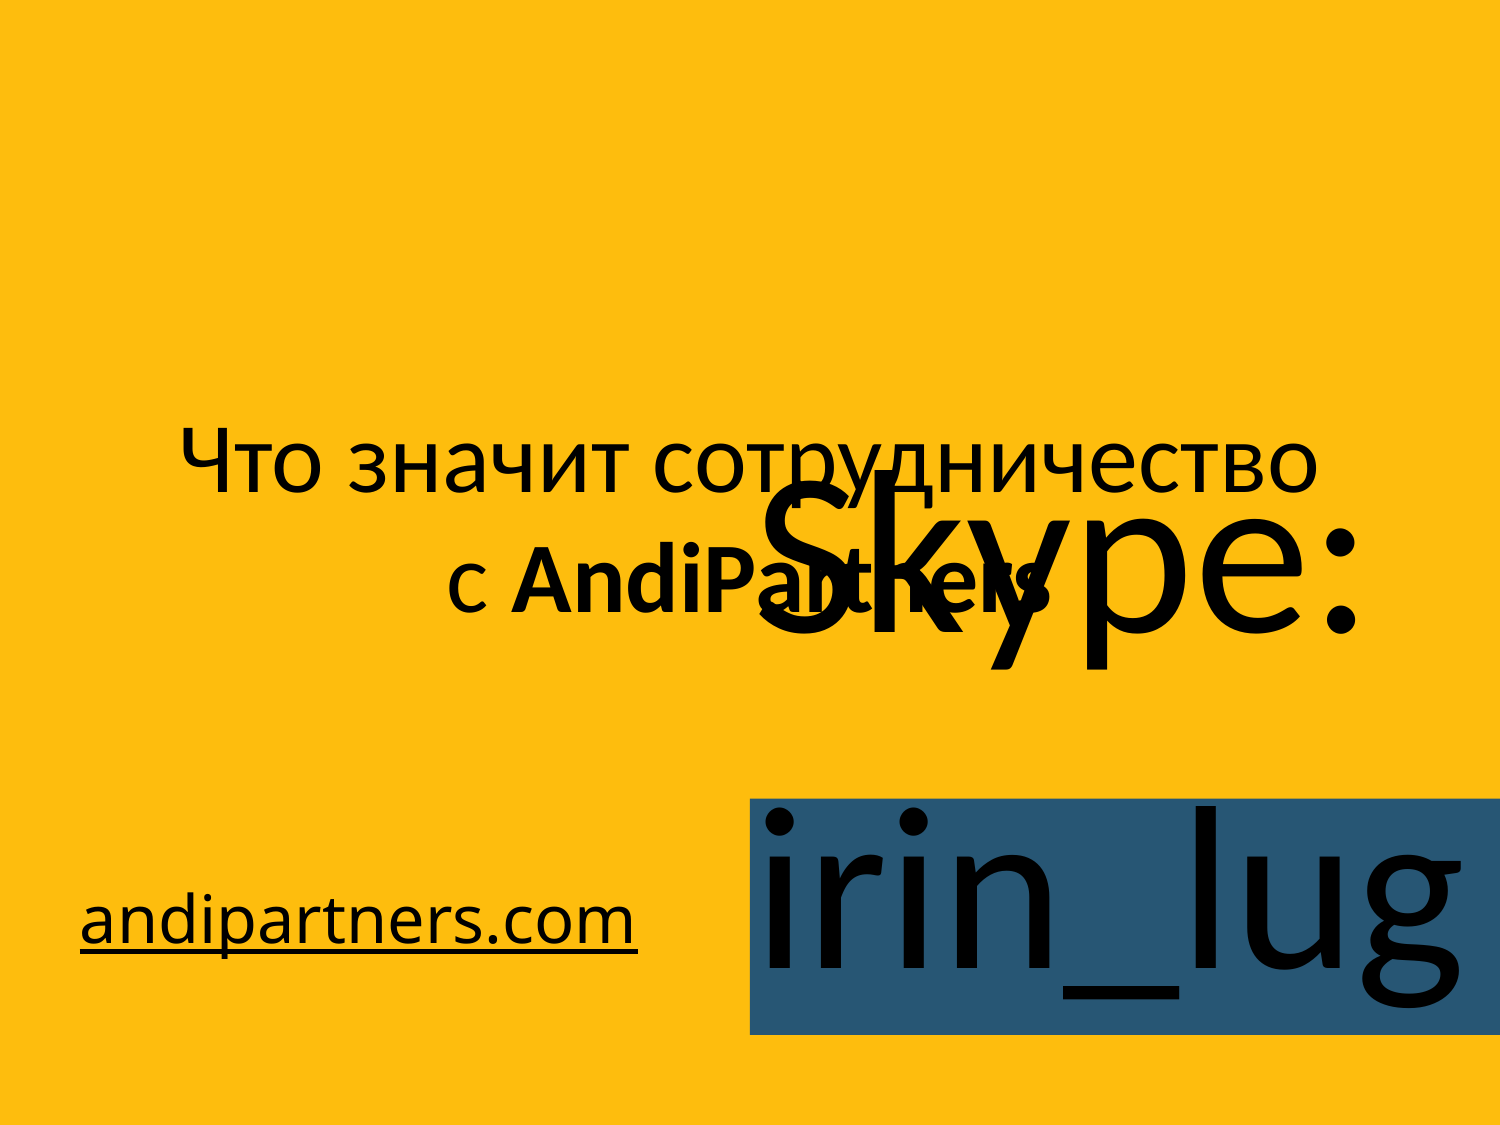

# Что значит сотрудничество с AndiPartners
Skype: irin_lugovaya
0 283
andipartners.com